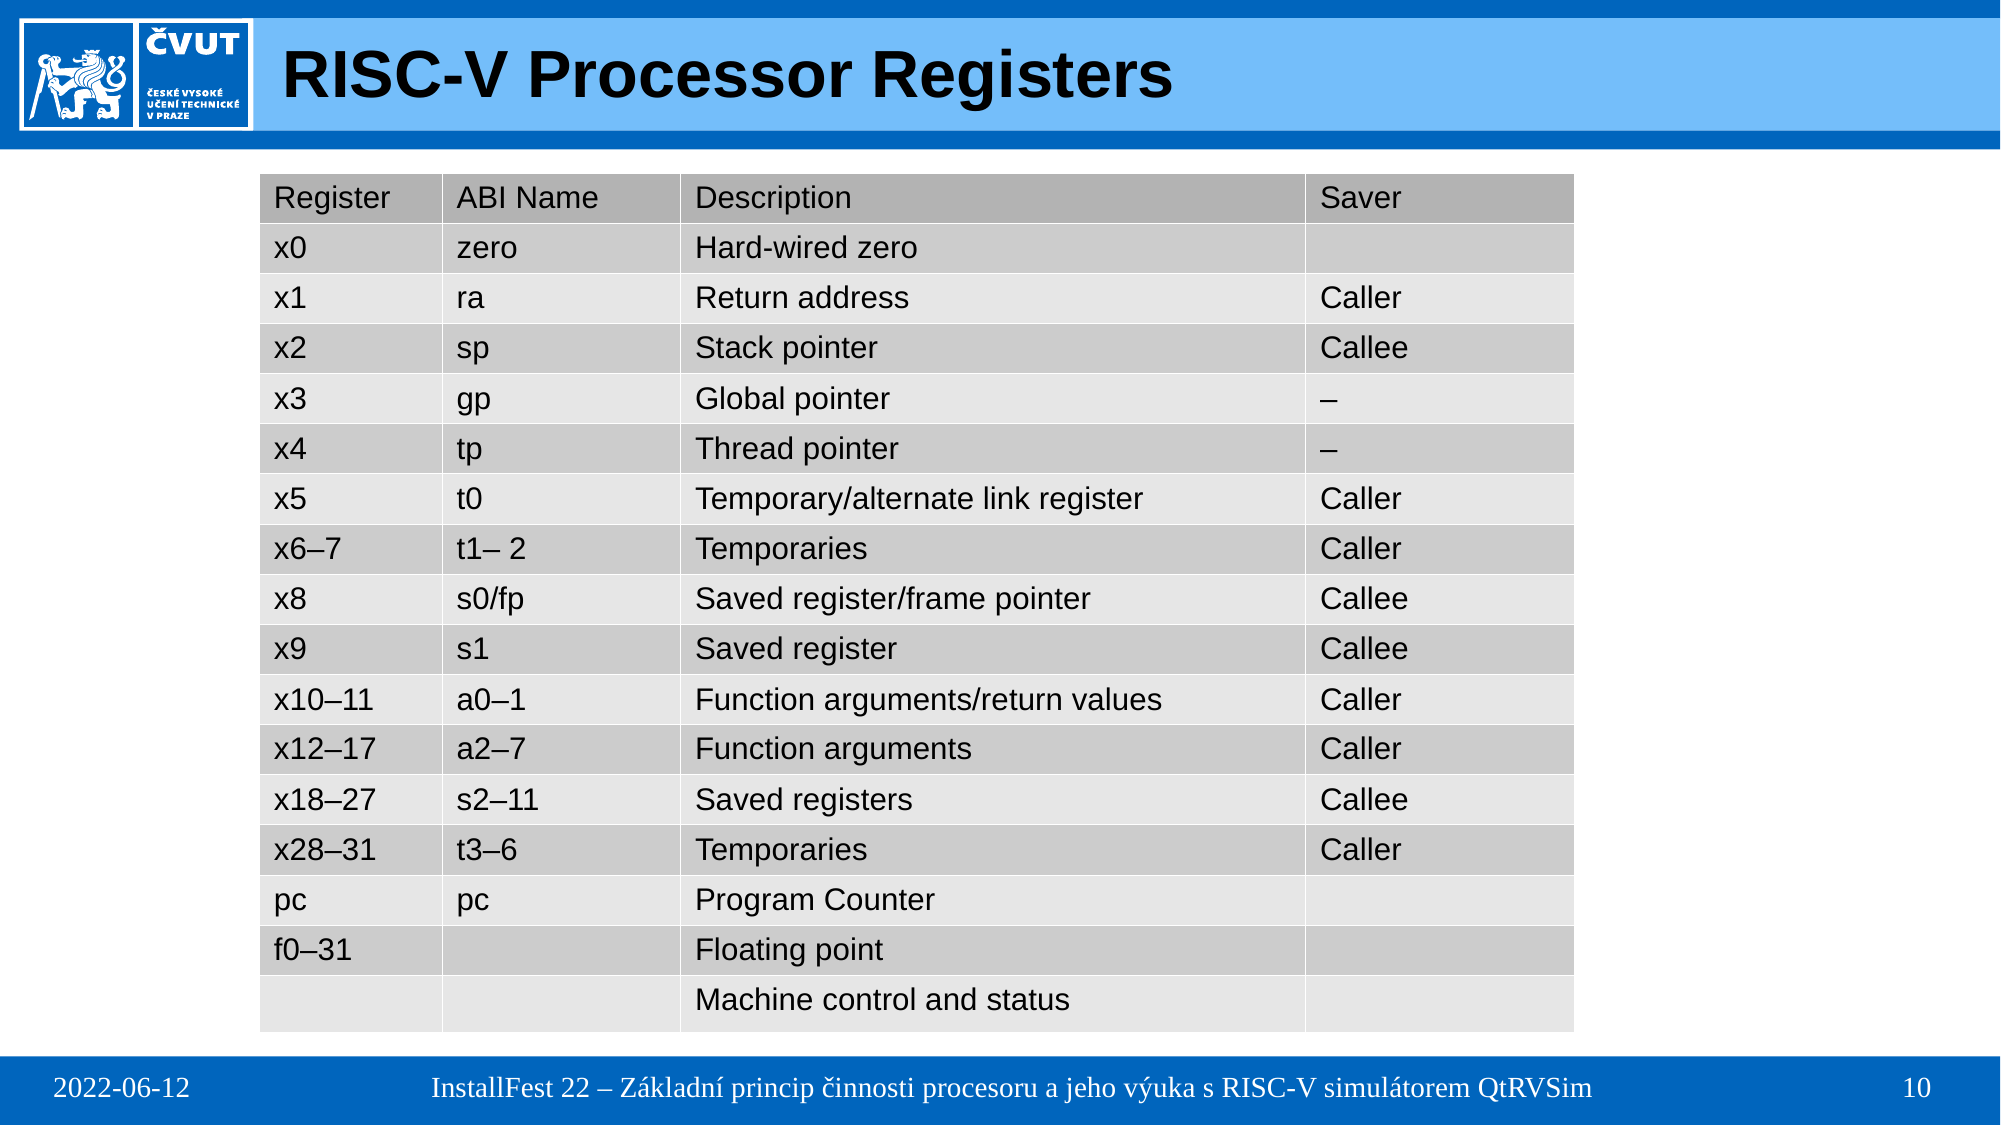

# RISC-V Processor Registers
| Register | ABI Name | Description | Saver |
| --- | --- | --- | --- |
| x0 | zero | Hard-wired zero | |
| x1 | ra | Return address | Caller |
| x2 | sp | Stack pointer | Callee |
| x3 | gp | Global pointer | – |
| x4 | tp | Thread pointer | – |
| x5 | t0 | Temporary/alternate link register | Caller |
| x6–7 | t1– 2 | Temporaries | Caller |
| x8 | s0/fp | Saved register/frame pointer | Callee |
| x9 | s1 | Saved register | Callee |
| x10–11 | a0–1 | Function arguments/return values | Caller |
| x12–17 | a2–7 | Function arguments | Caller |
| x18–27 | s2–11 | Saved registers | Callee |
| x28–31 | t3–6 | Temporaries | Caller |
| pc | pc | Program Counter | |
| f0–31 | | Floating point | |
| | | Machine control and status | |
2022-06-12
InstallFest 22 – Základní princip činnosti procesoru a jeho výuka s RISC-V simulátorem QtRVSim
10